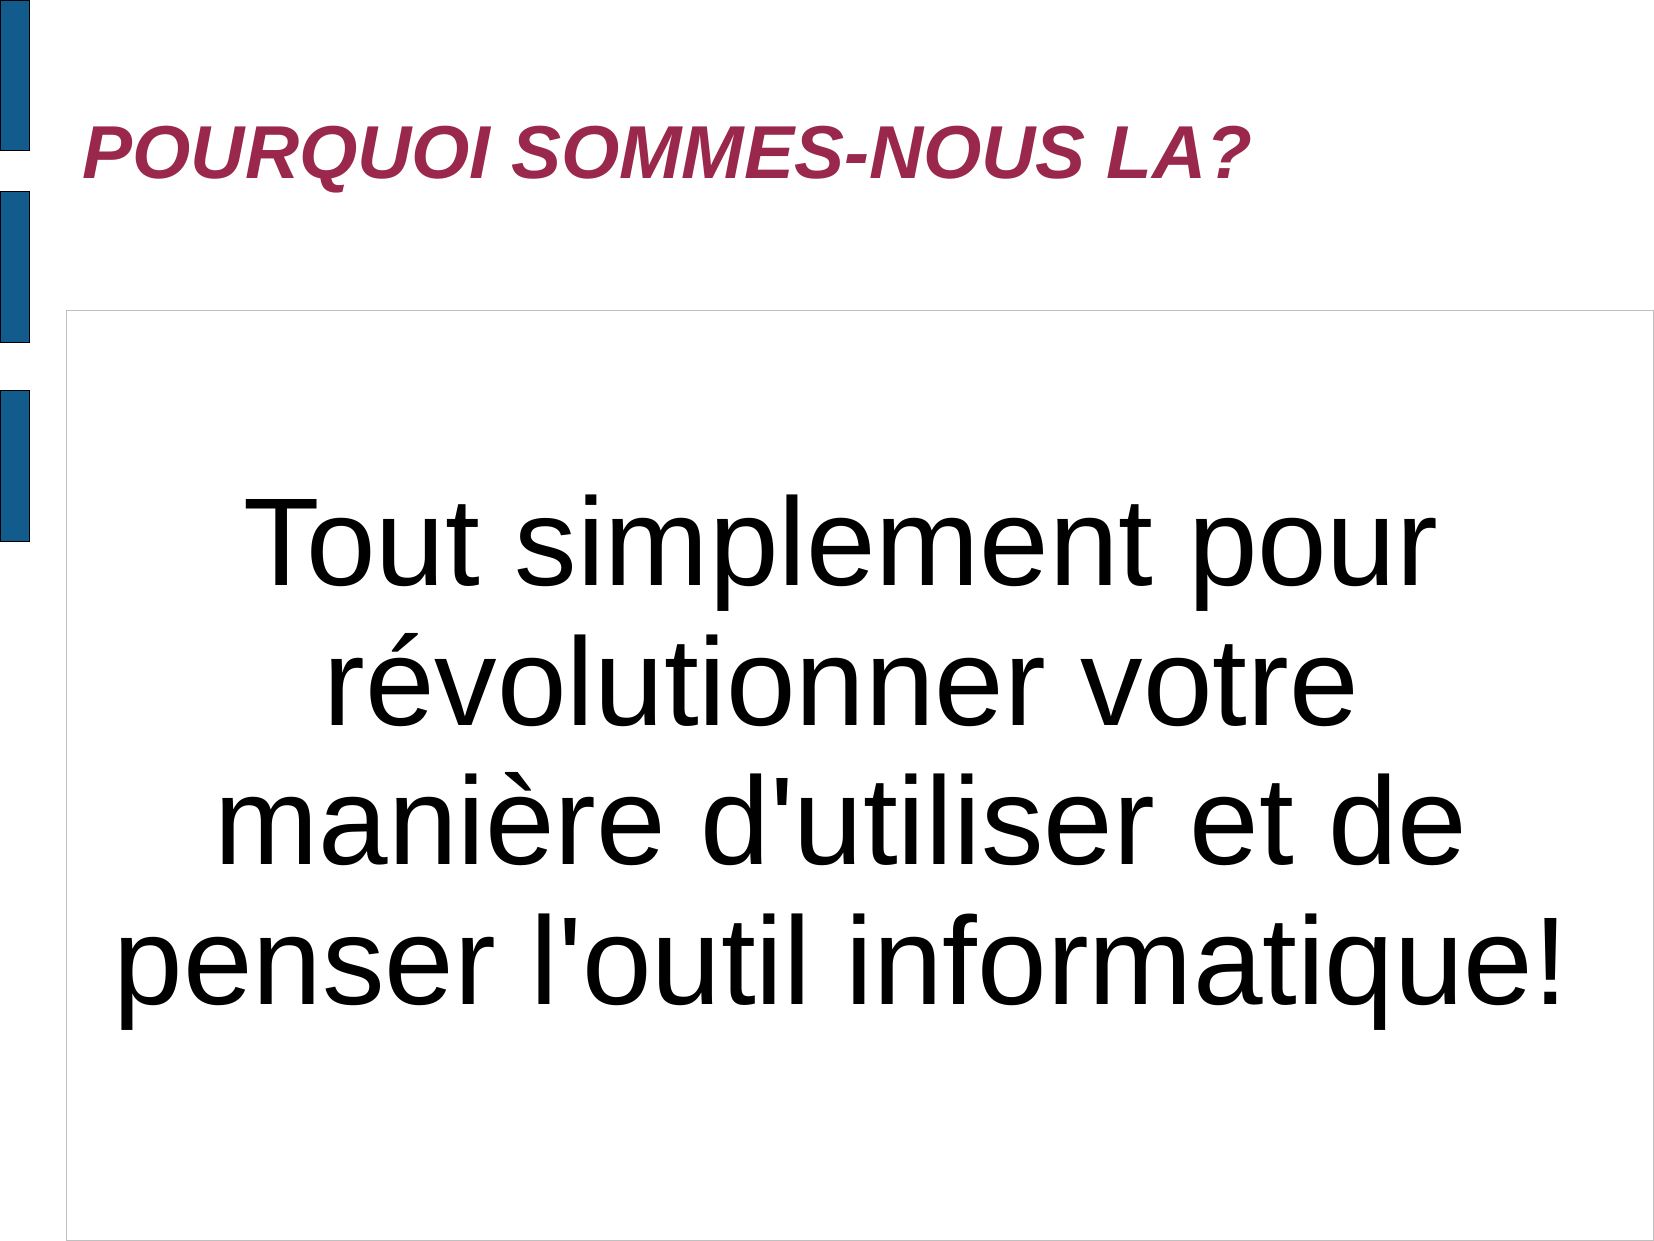

# POURQUOI SOMMES-NOUS LA?
Tout simplement pour révolutionner votre manière d'utiliser et de penser l'outil informatique!